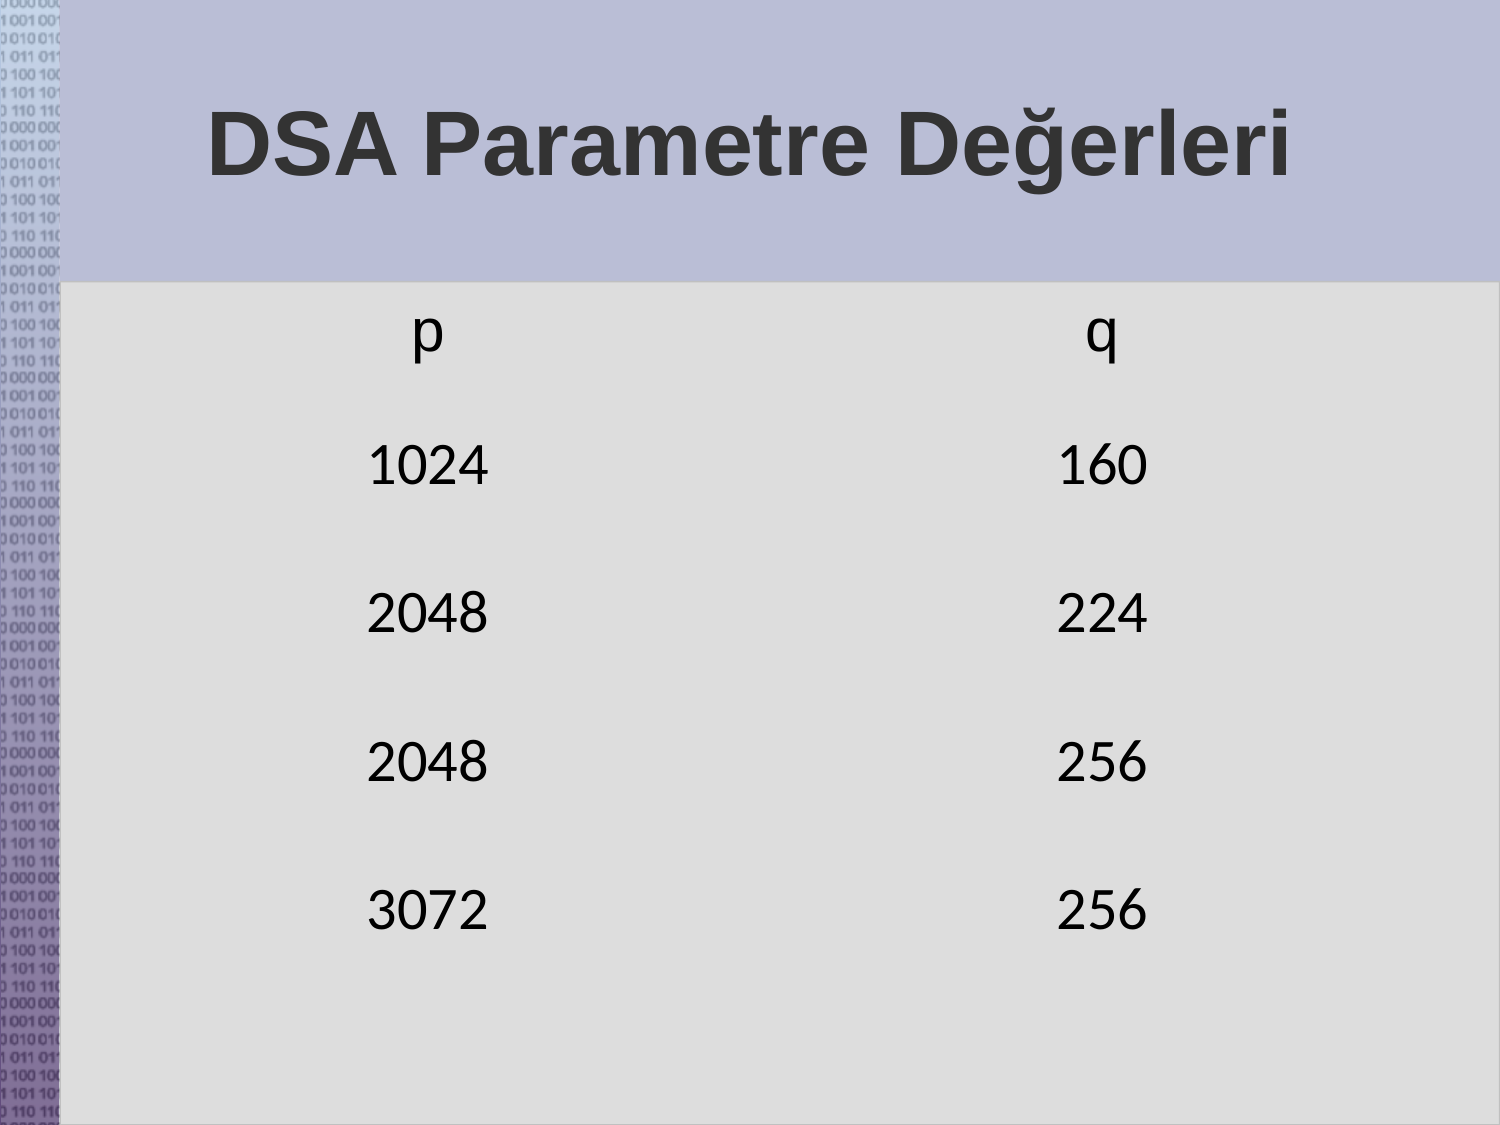

# DSA Parametre Değerleri
| p | q |
| --- | --- |
| 1024 | 160 |
| 2048 | 224 |
| 2048 | 256 |
| 3072 | 256 |